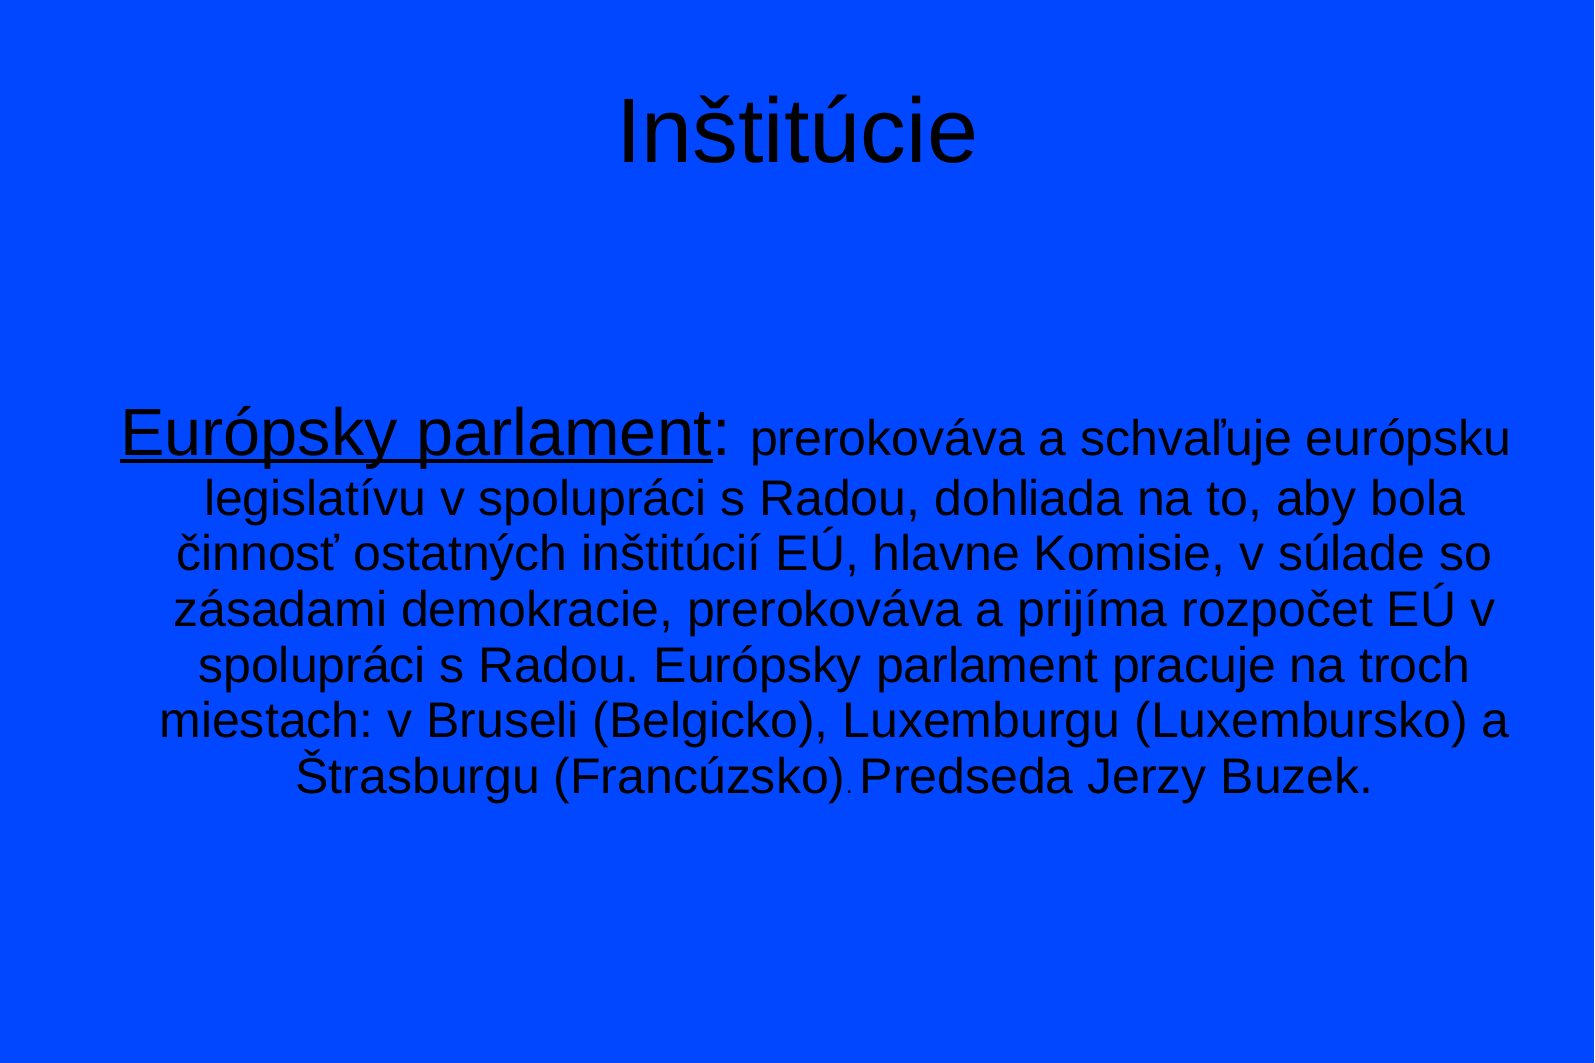

# Inštitúcie
Európsky parlament: prerokováva a schvaľuje európsku legislatívu v spolupráci s Radou, dohliada na to, aby bola činnosť ostatných inštitúcií EÚ, hlavne Komisie, v súlade so zásadami demokracie, prerokováva a prijíma rozpočet EÚ v spolupráci s Radou. Európsky parlament pracuje na troch miestach: v Bruseli (Belgicko), Luxemburgu (Luxembursko) a Štrasburgu (Francúzsko). Predseda Jerzy Buzek.